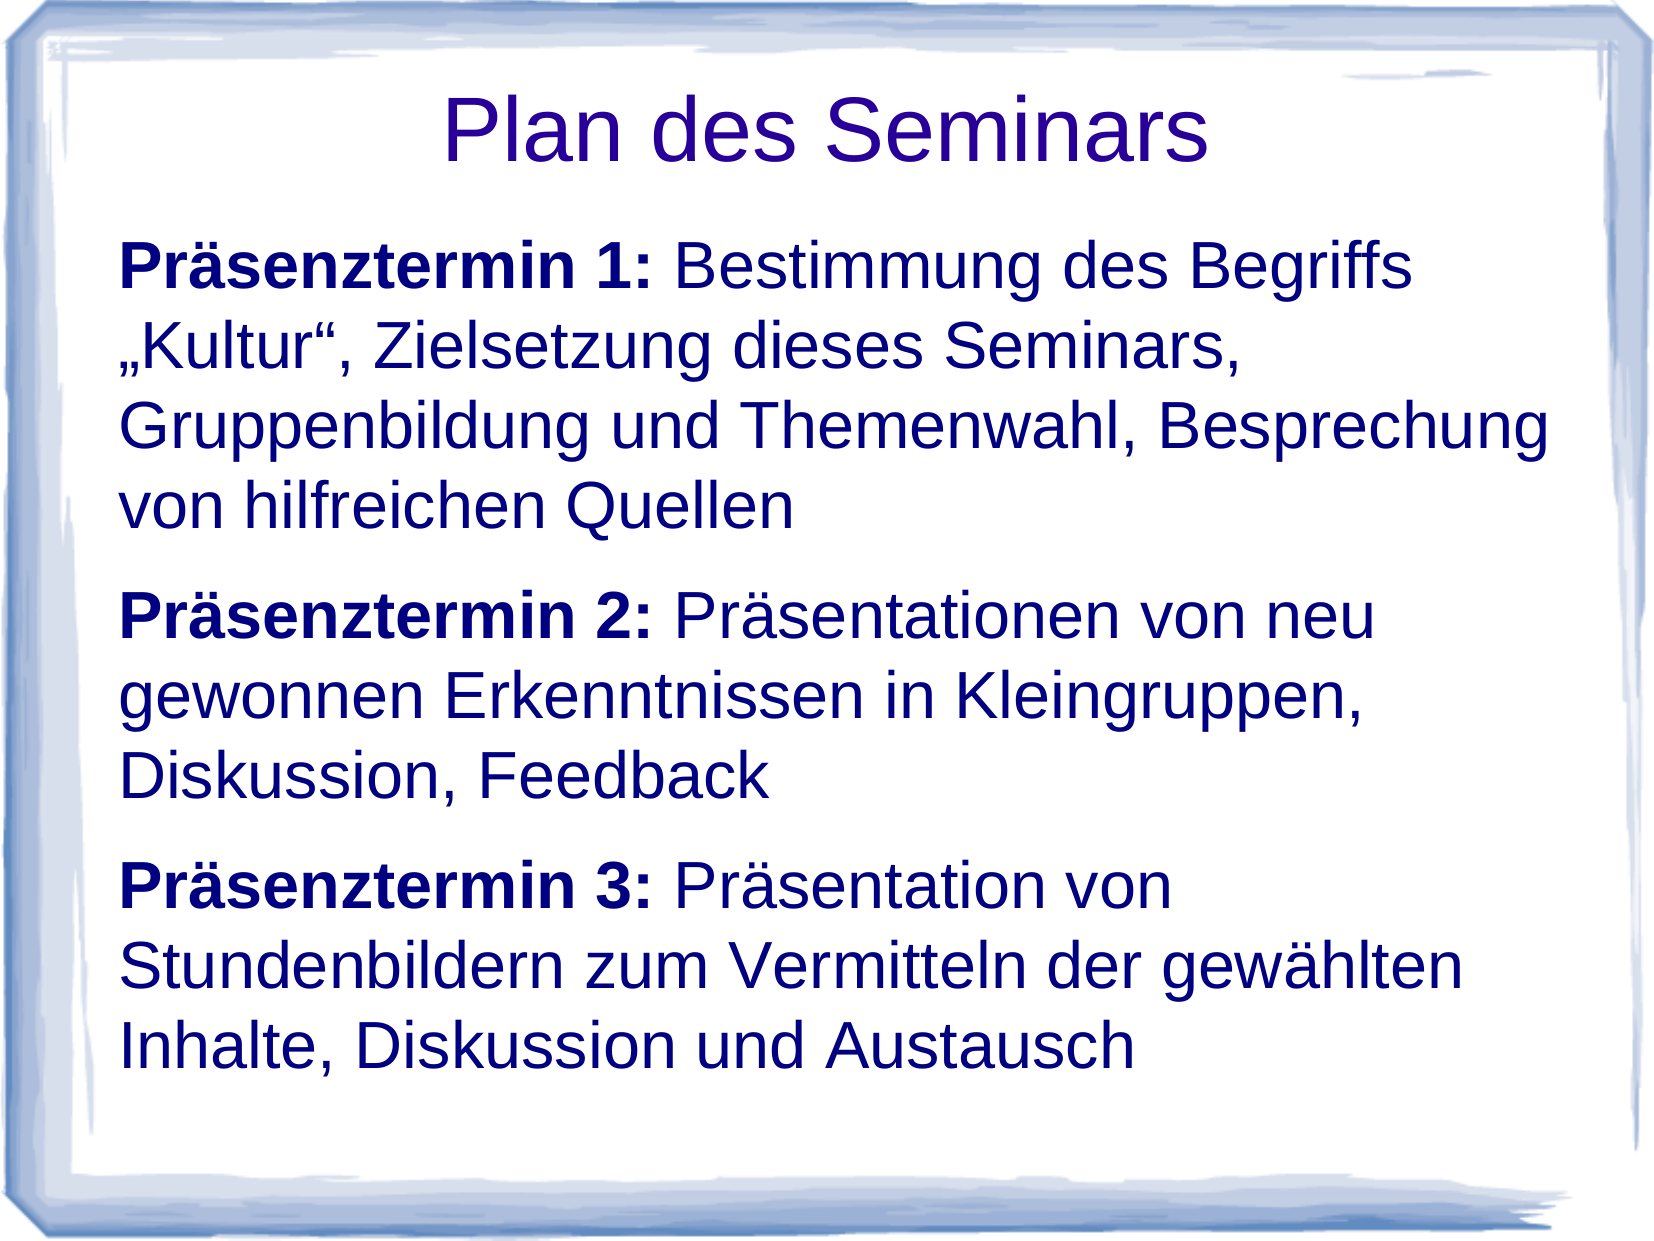

# Plan des Seminars
Präsenztermin 1: Bestimmung des Begriffs „Kultur“, Zielsetzung dieses Seminars, Gruppenbildung und Themenwahl, Besprechung von hilfreichen Quellen
Präsenztermin 2: Präsentationen von neu gewonnen Erkenntnissen in Kleingruppen, Diskussion, Feedback
Präsenztermin 3: Präsentation von Stundenbildern zum Vermitteln der gewählten Inhalte, Diskussion und Austausch